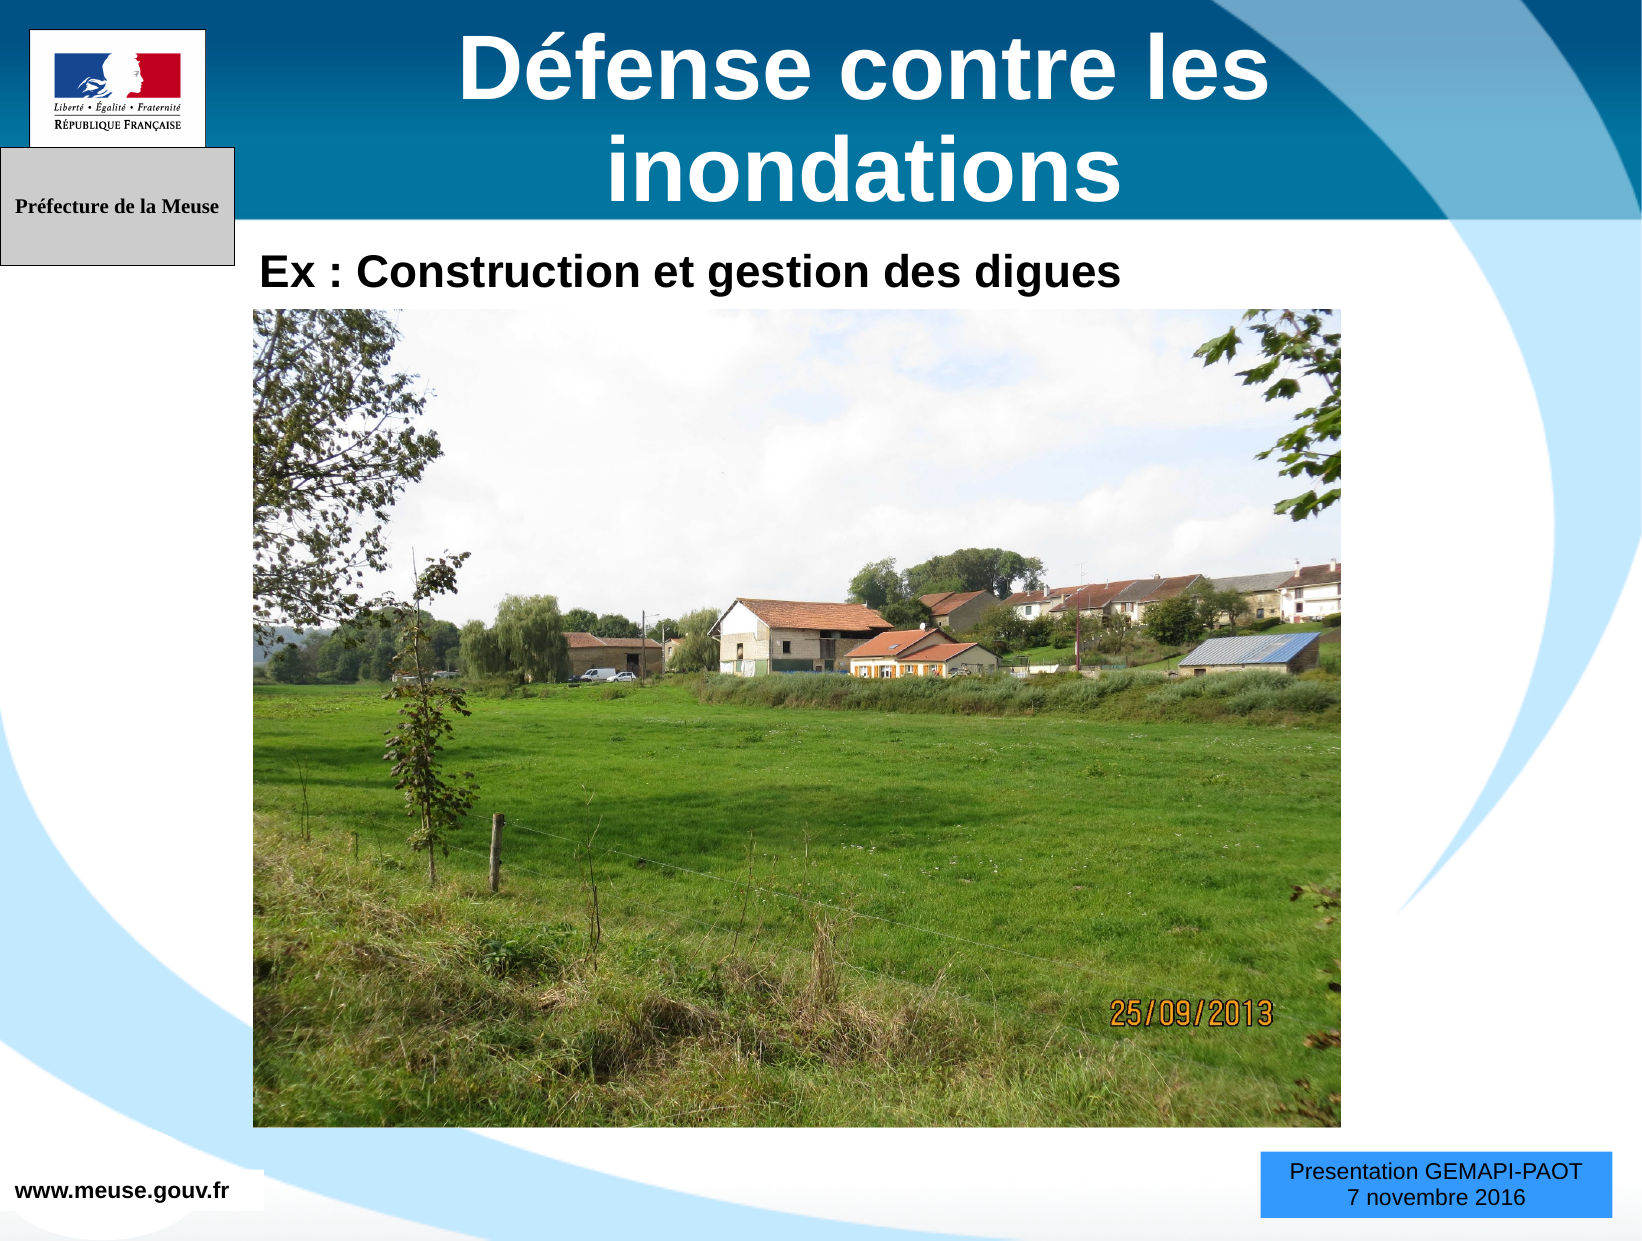

# Défense contre les inondations
 Ex : Construction et gestion des digues